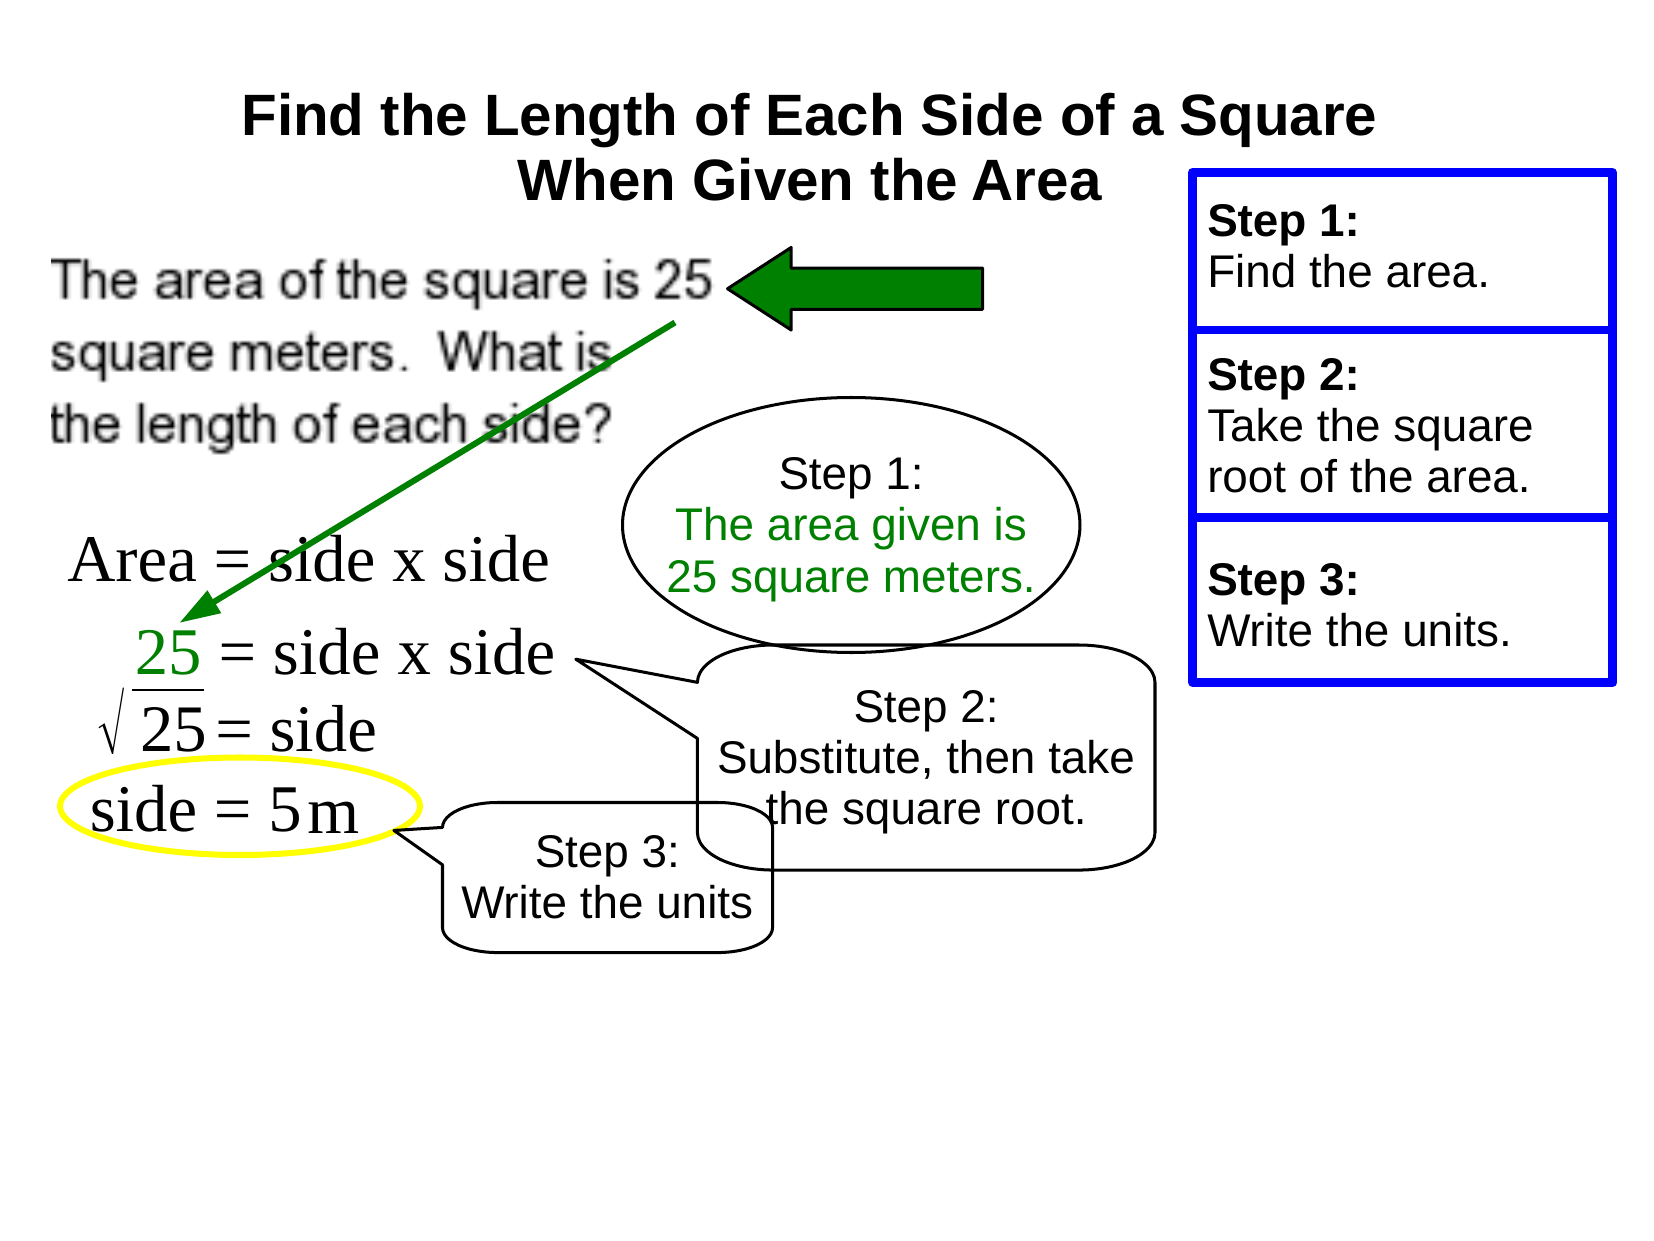

Find the Length of Each Side of a Square When Given the Area
Step 1:
Find the area.
Step 2:
Take the square root of the area.
Step 3:
Write the units.
Step 1:
The area given is
25 square meters.
Area = side x side
25 = side x side
Step 2:
Substitute, then take
the square root.
side = 5
m
Step 3:
Write the units